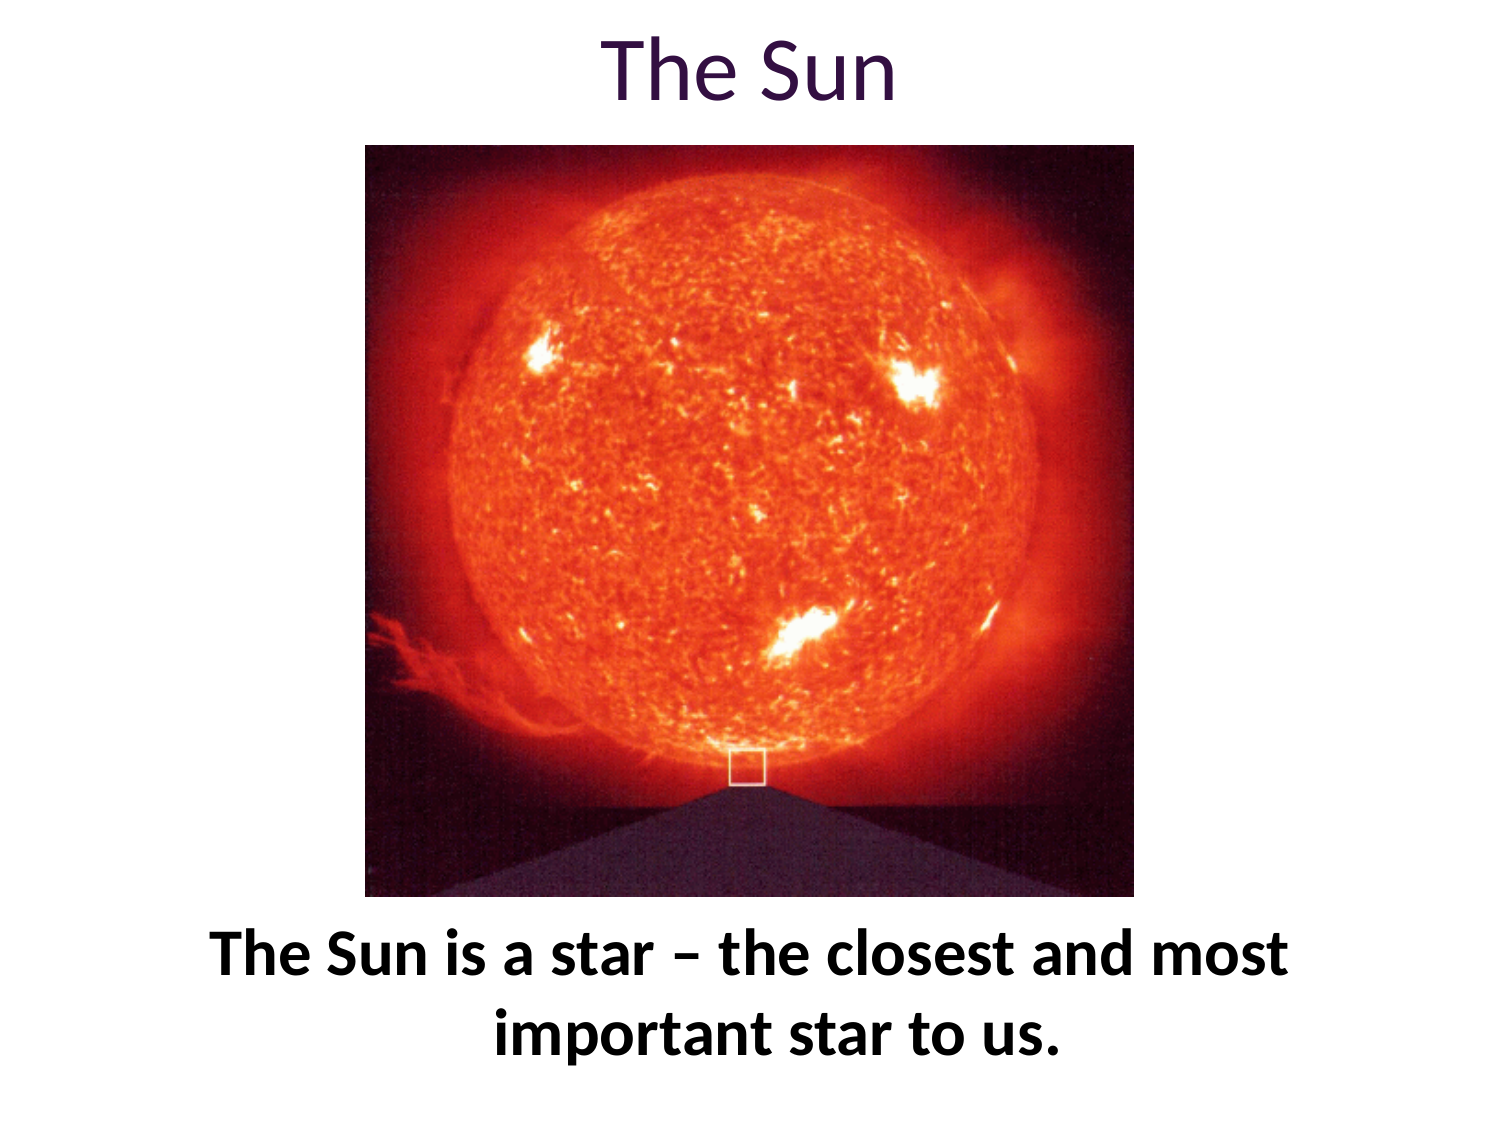

# The Sun
The Sun is a star – the closest and most important star to us.